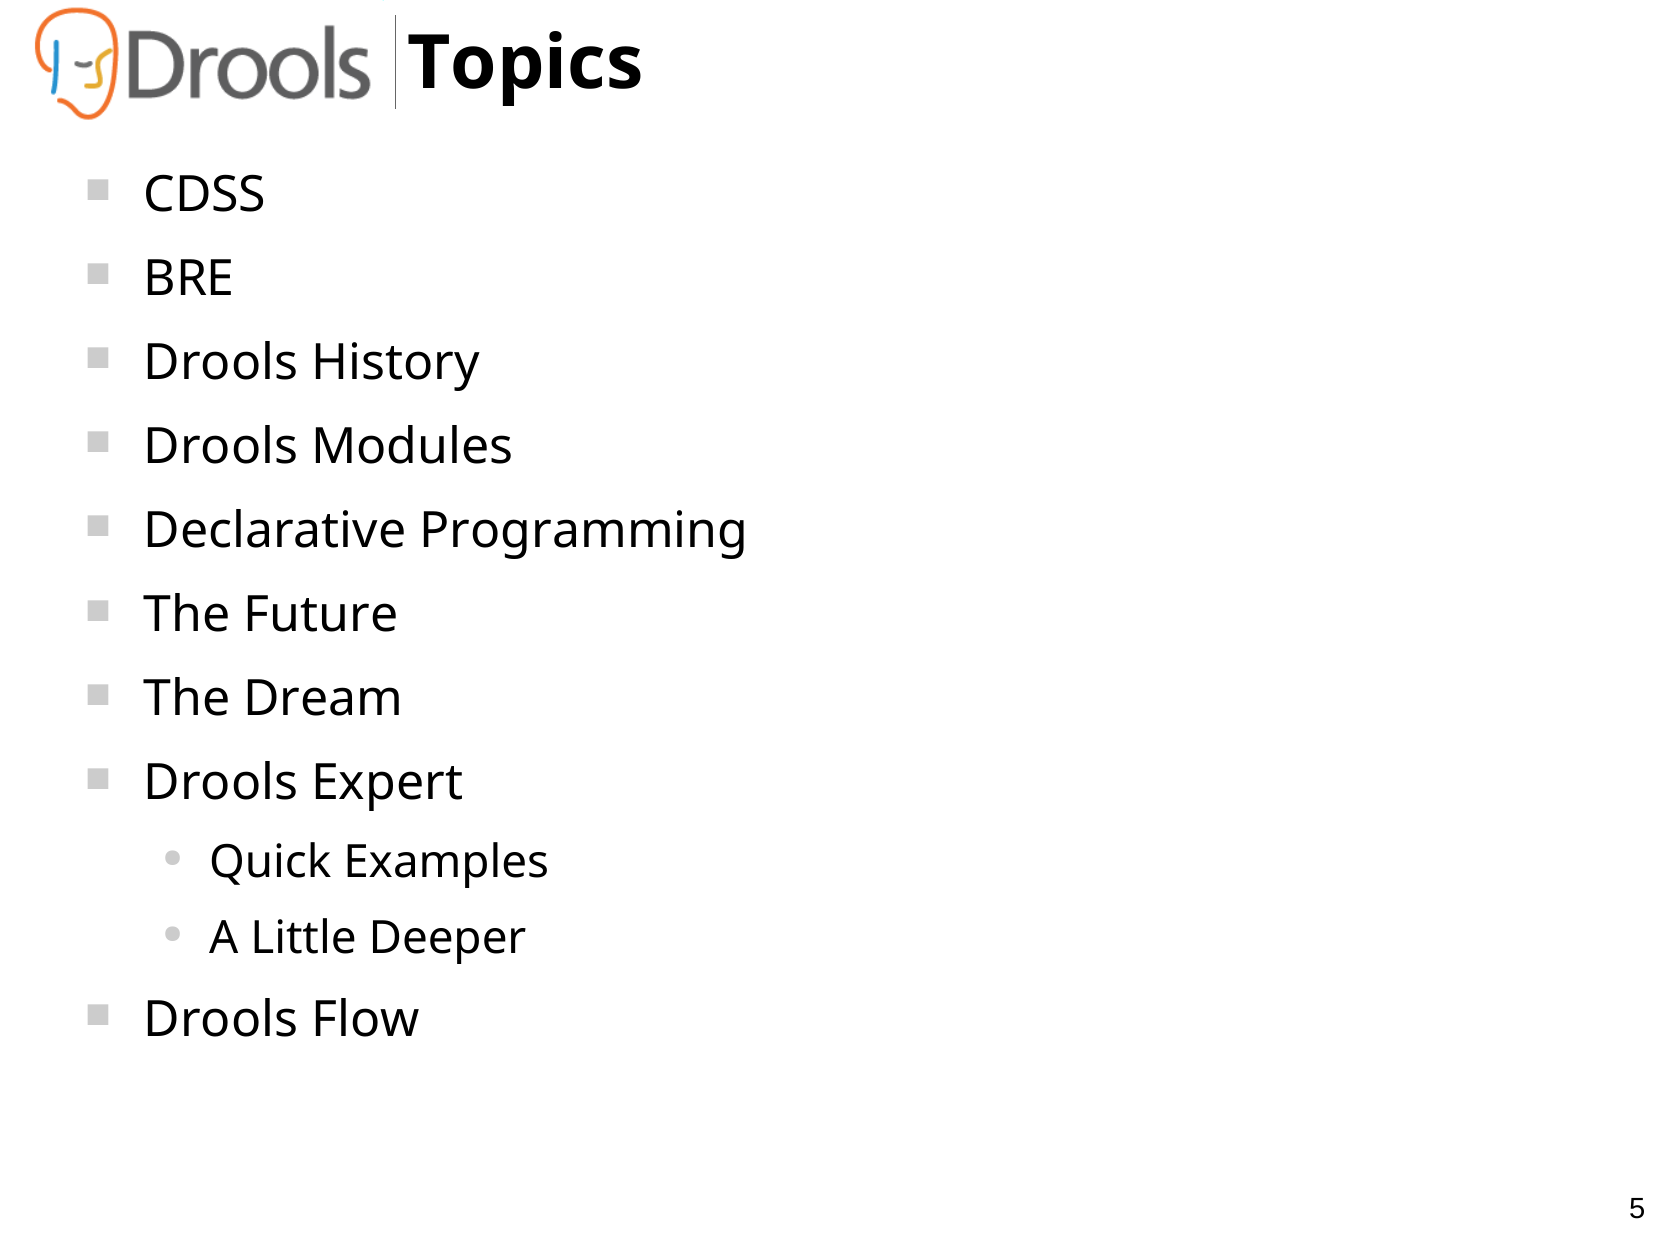

# Topics
CDSS
BRE
Drools History
Drools Modules
Declarative Programming
The Future
The Dream
Drools Expert
Quick Examples
A Little Deeper
Drools Flow